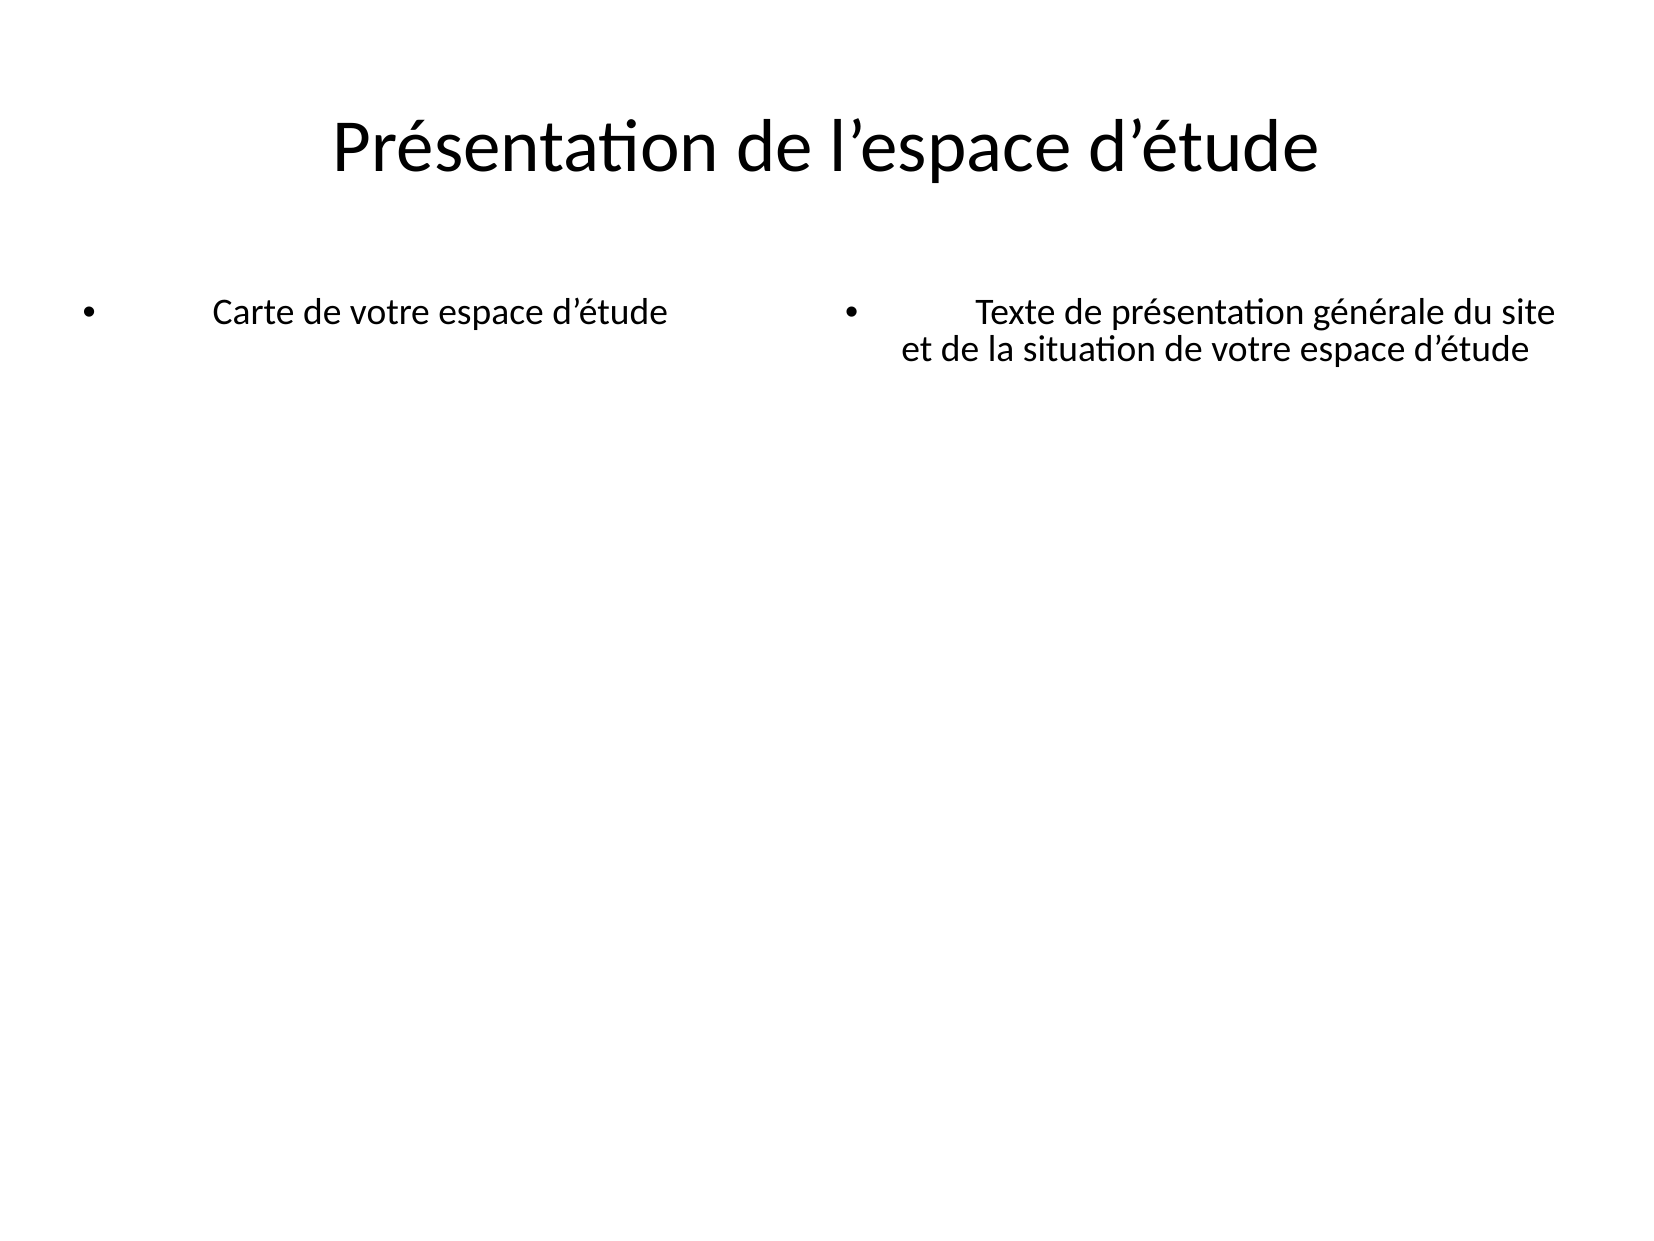

# Présentation de l’espace d’étude
•	Carte de votre espace d’étude
•	Texte de présentation générale du site et de la situation de votre espace d’étude